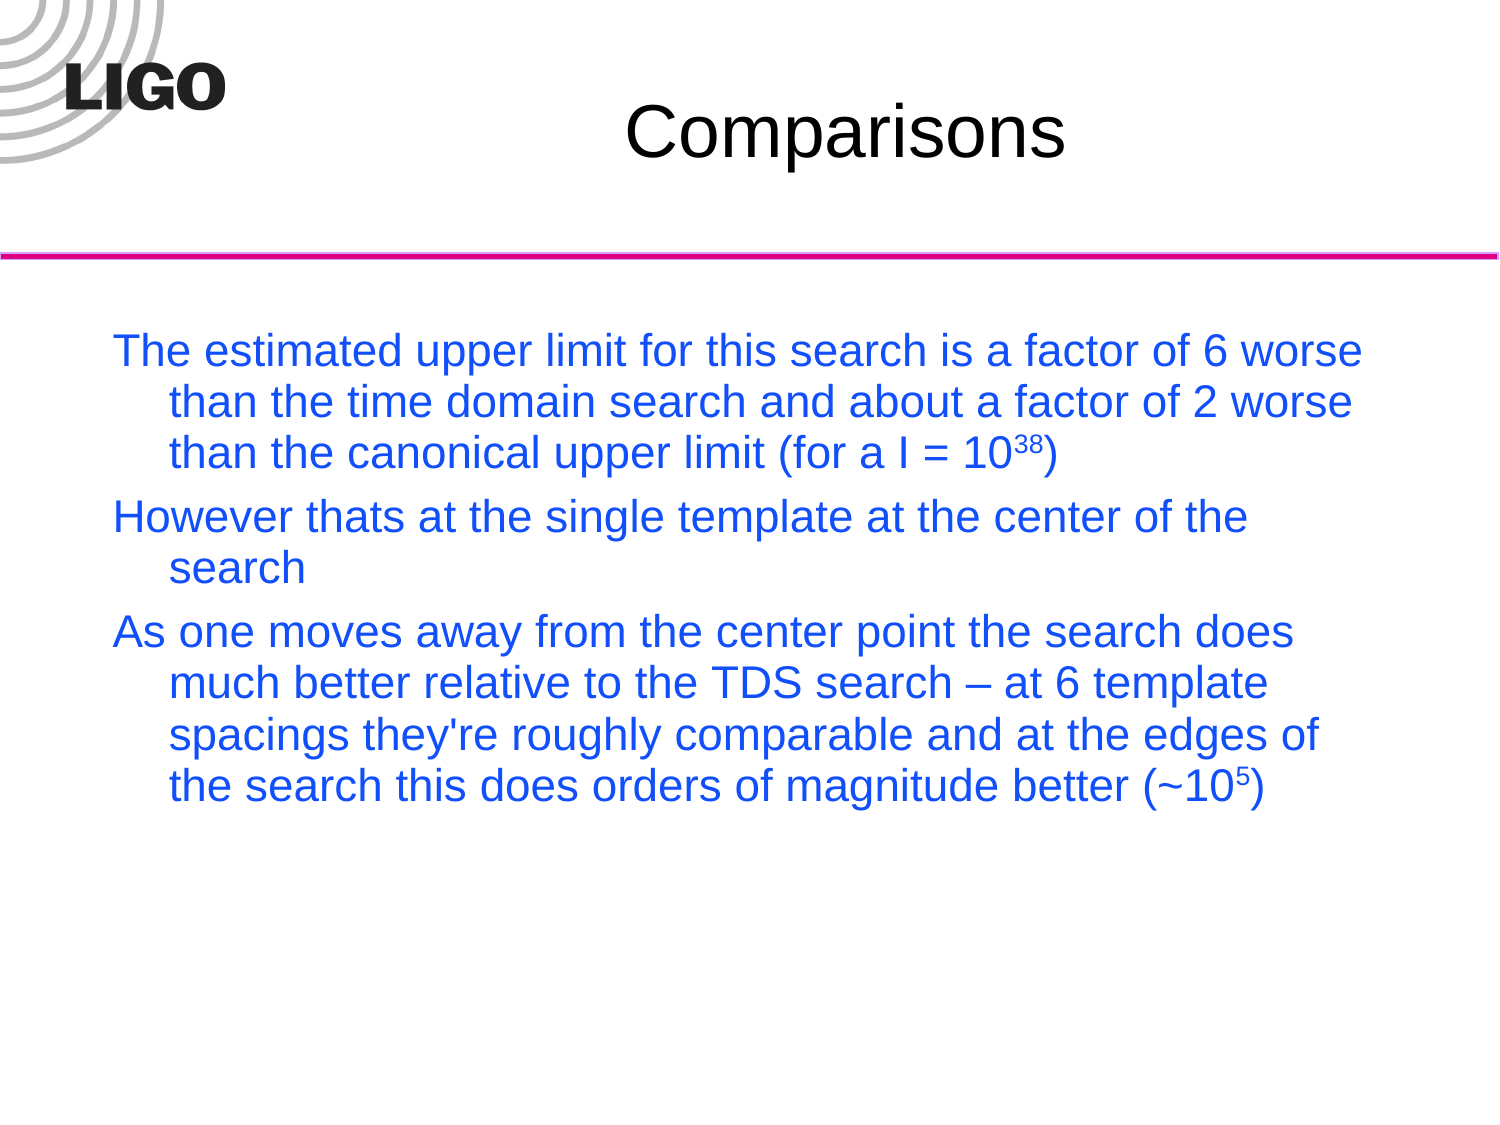

# Comparisons
The estimated upper limit for this search is a factor of 6 worse than the time domain search and about a factor of 2 worse than the canonical upper limit (for a I = 1038)
However thats at the single template at the center of the search
As one moves away from the center point the search does much better relative to the TDS search – at 6 template spacings they're roughly comparable and at the edges of the search this does orders of magnitude better (~105)